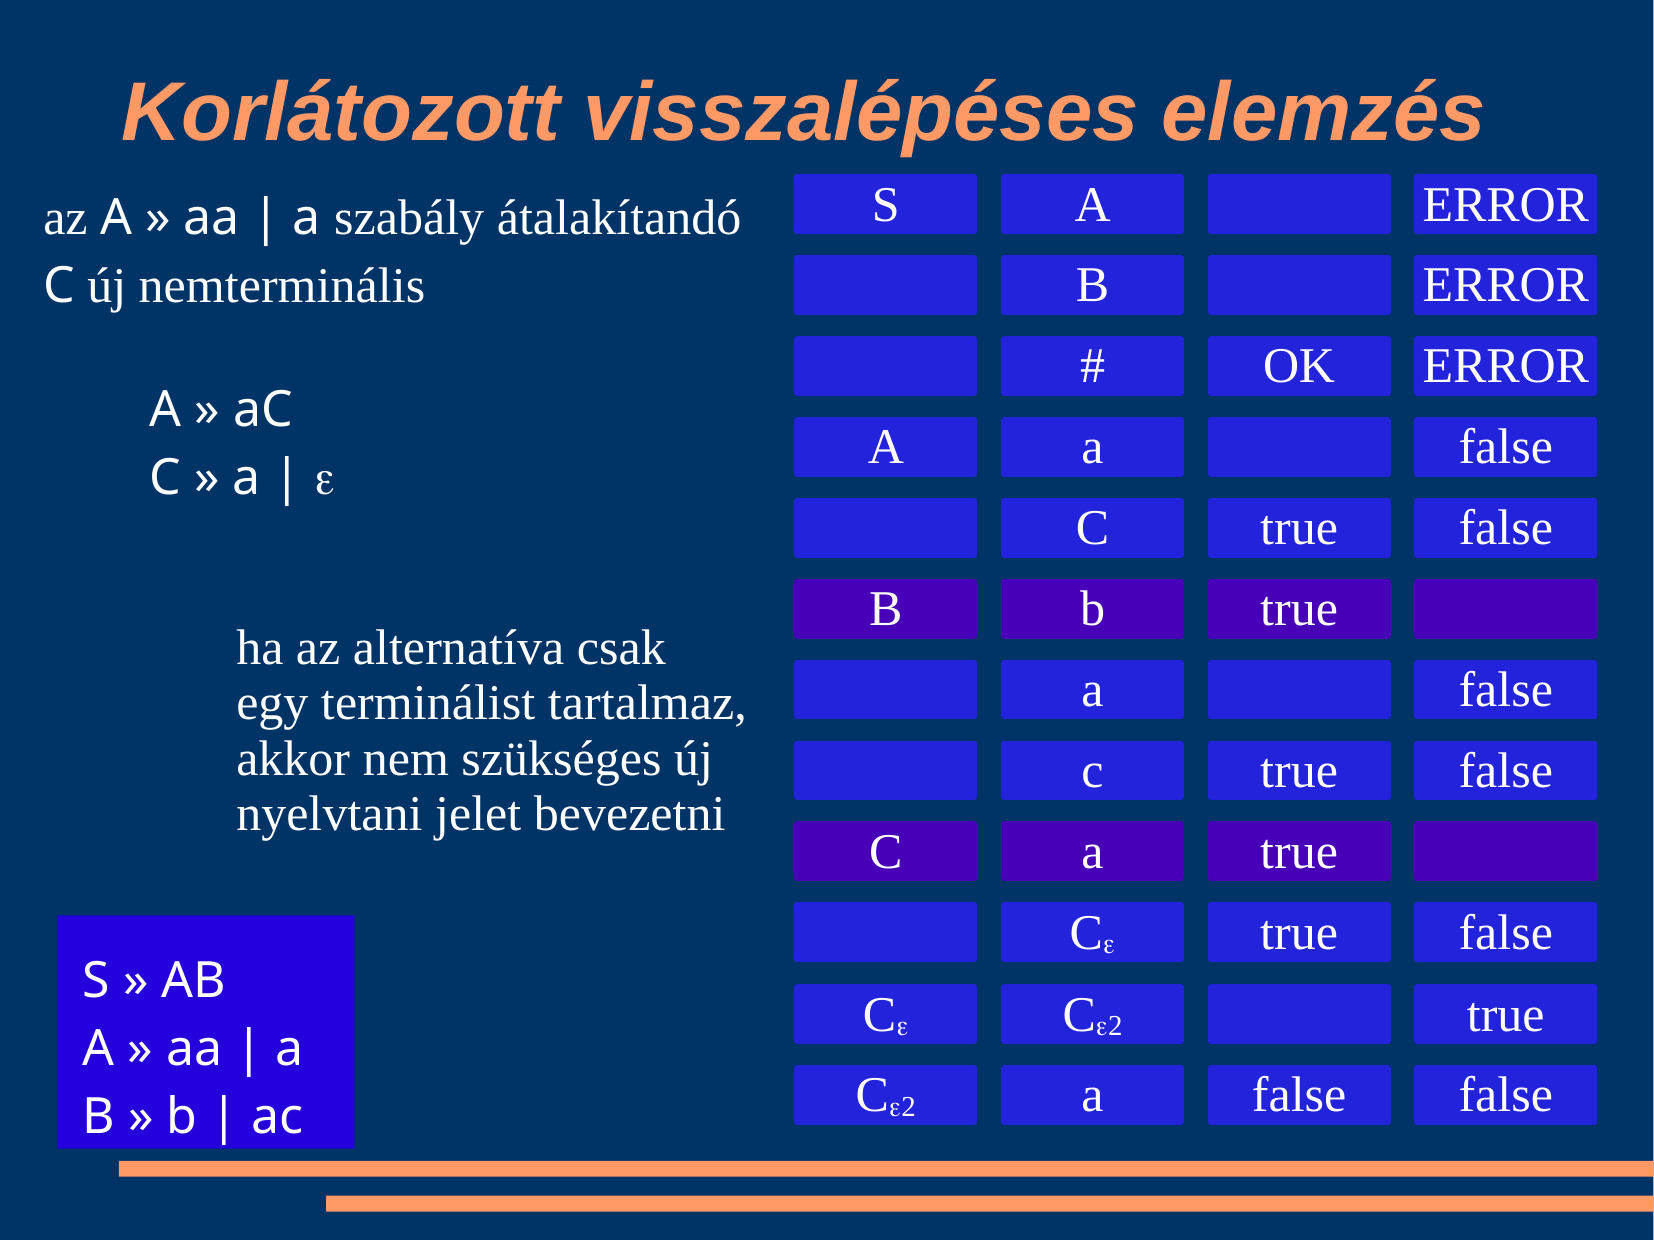

# Korlátozott visszalépéses elemzés
S
A
ERROR
az A » aa | a szabály átalakítandó
C új nemterminális
A » aC
C » a | ε
B
ERROR
#
OK
ERROR
A
a
false
C
true
false
B
b
true
ha az alternatíva csak
egy terminálist tartalmaz,
akkor nem szükséges új
nyelvtani jelet bevezetni
a
false
c
true
false
C
a
true
Cε
true
false
S » AB
A » aa | a
B » b | ac
Cε
Cε2
true
Cε2
a
false
false